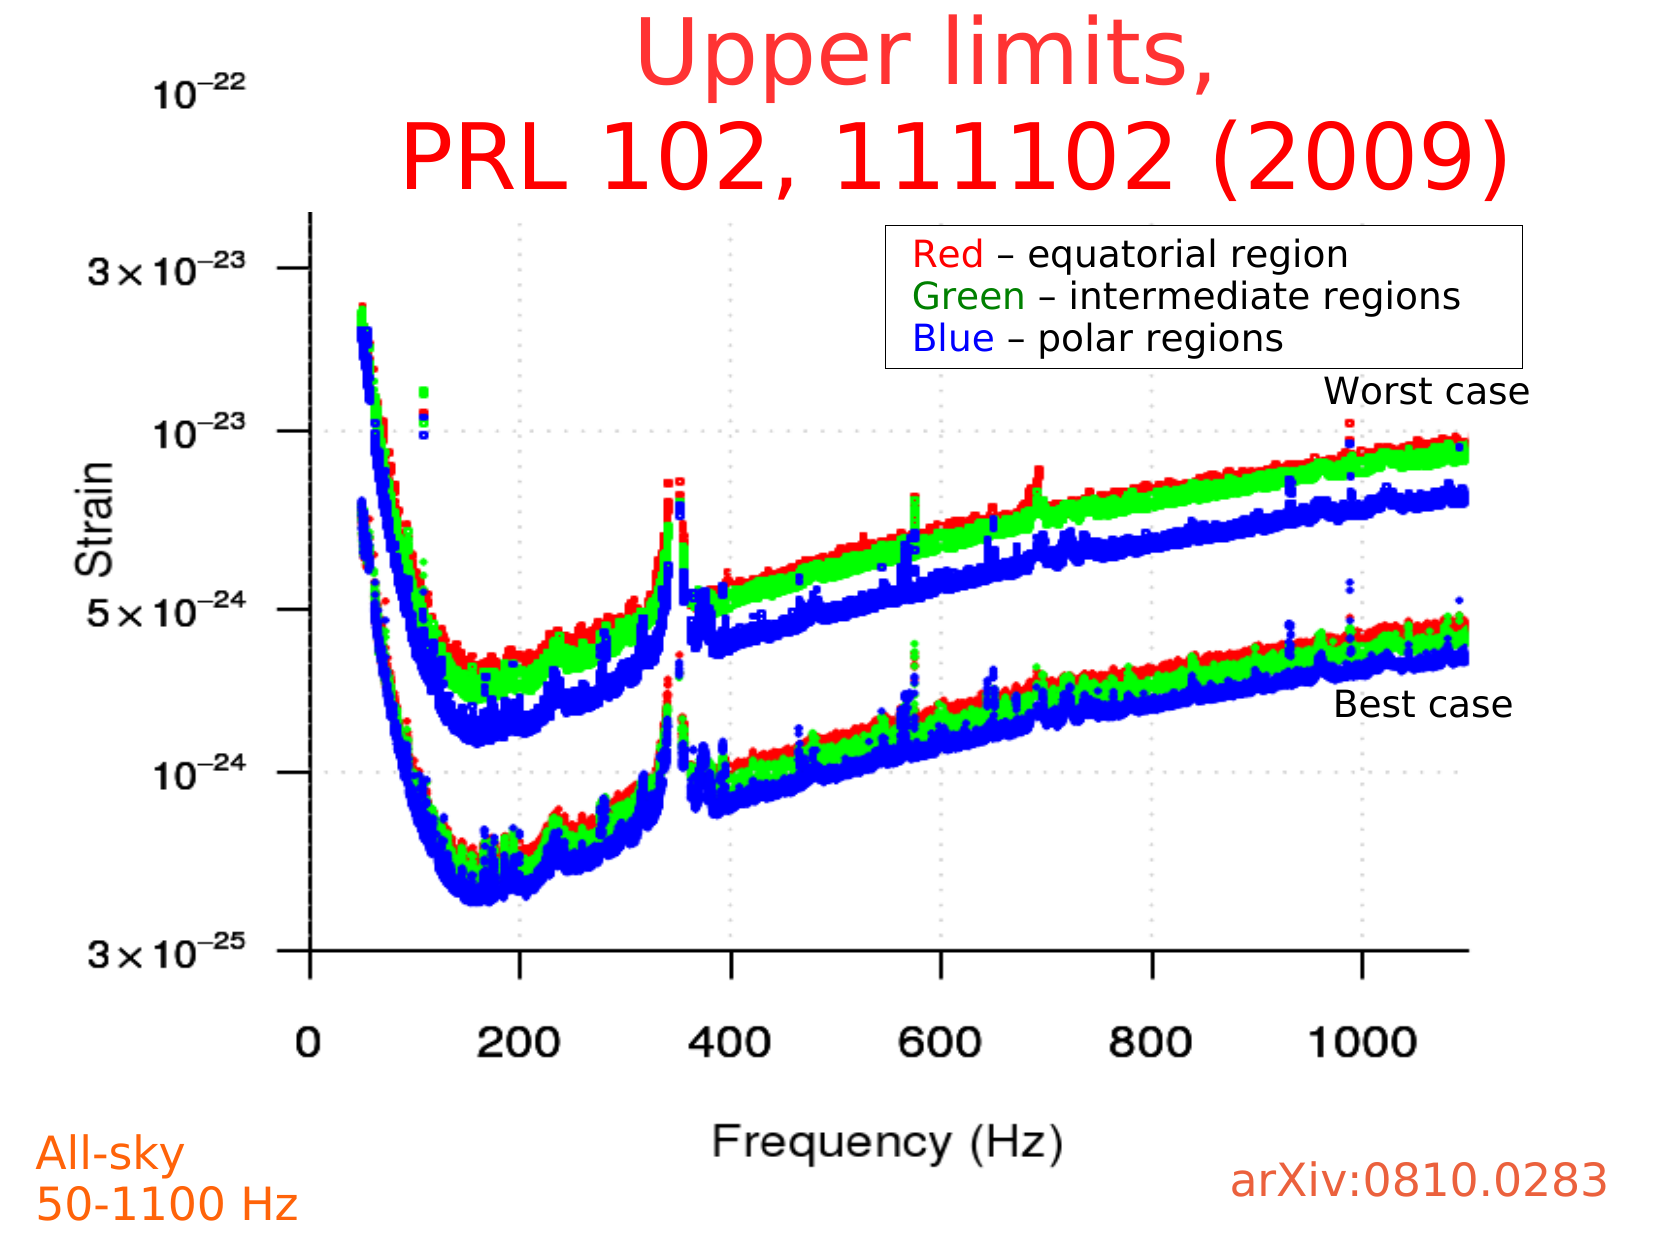

# Upper limits, PRL 102, 111102 (2009)
 Red – equatorial region
 Green – intermediate regions
 Blue – polar regions
Worst case
Best case
All-sky
50-1100 Hz
arXiv:0810.0283